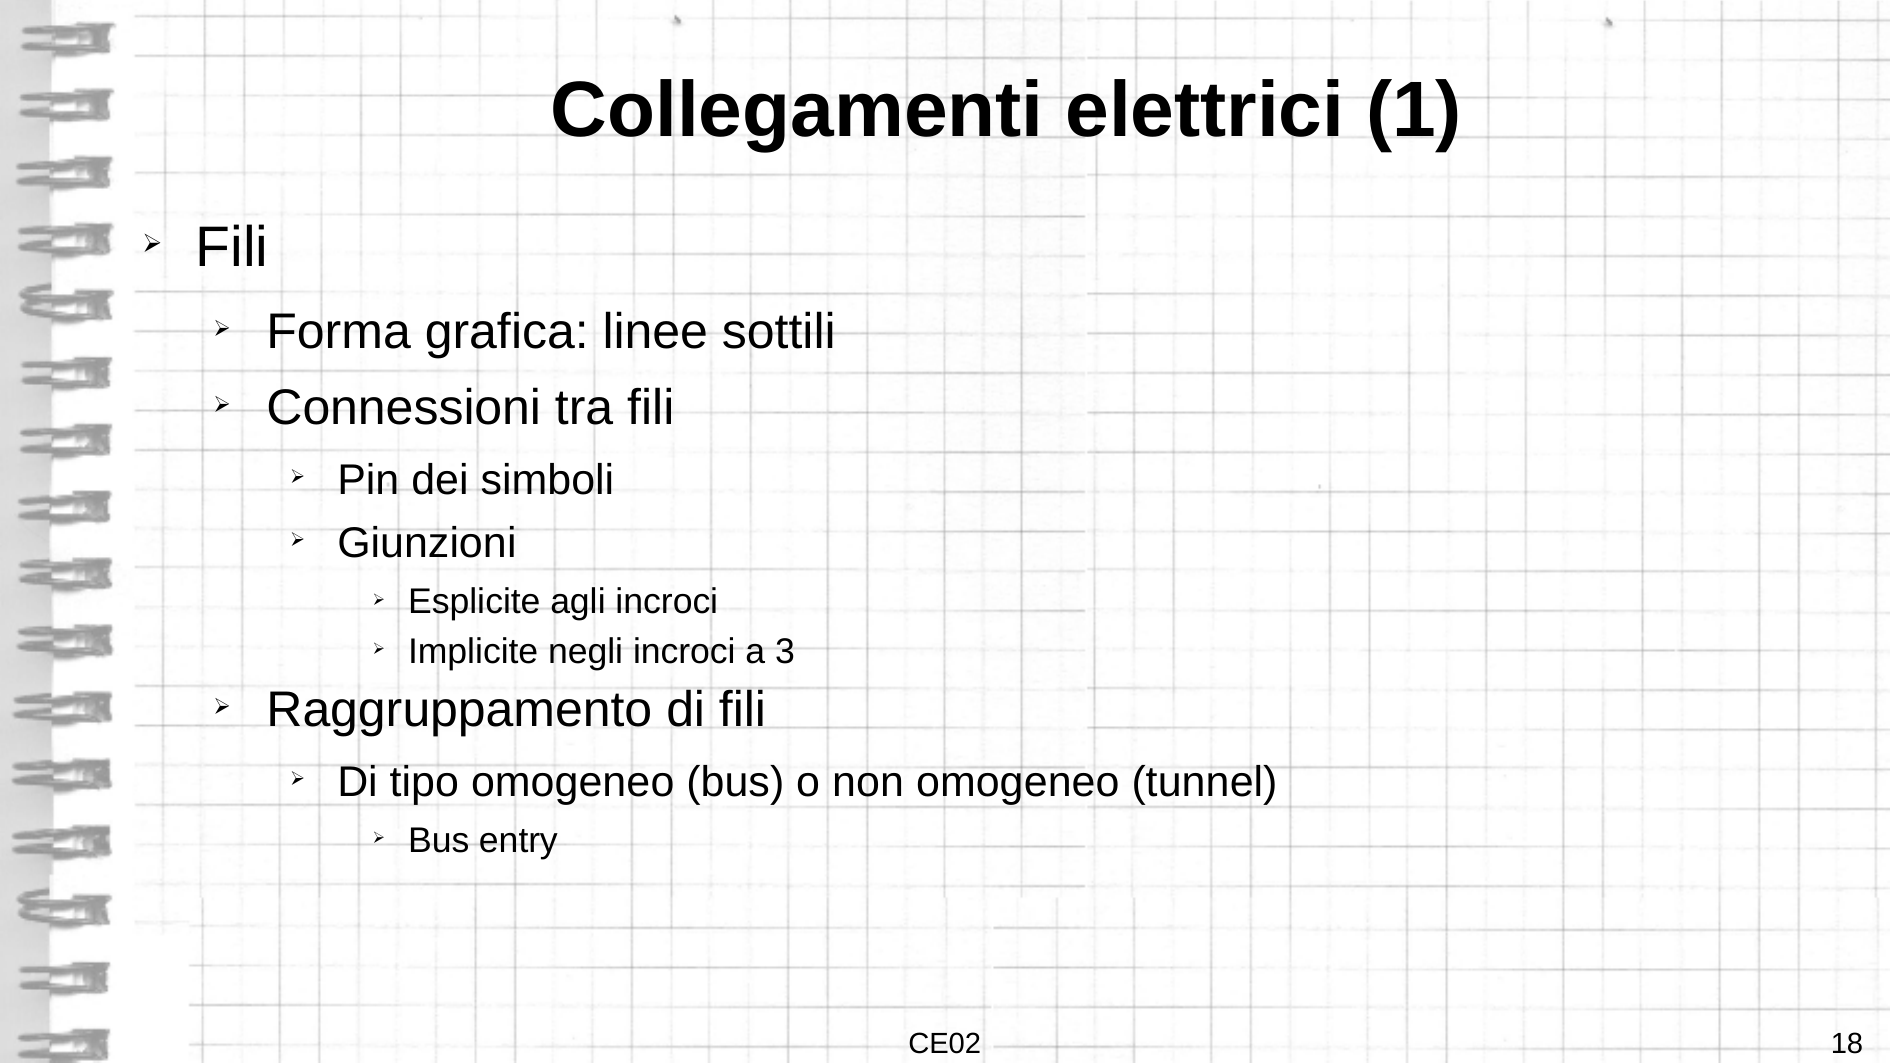

# Collegamenti elettrici (1)
Fili
Forma grafica: linee sottili
Connessioni tra fili
Pin dei simboli
Giunzioni
Esplicite agli incroci
Implicite negli incroci a 3
Raggruppamento di fili
Di tipo omogeneo (bus) o non omogeneo (tunnel)
Bus entry
CE02
18